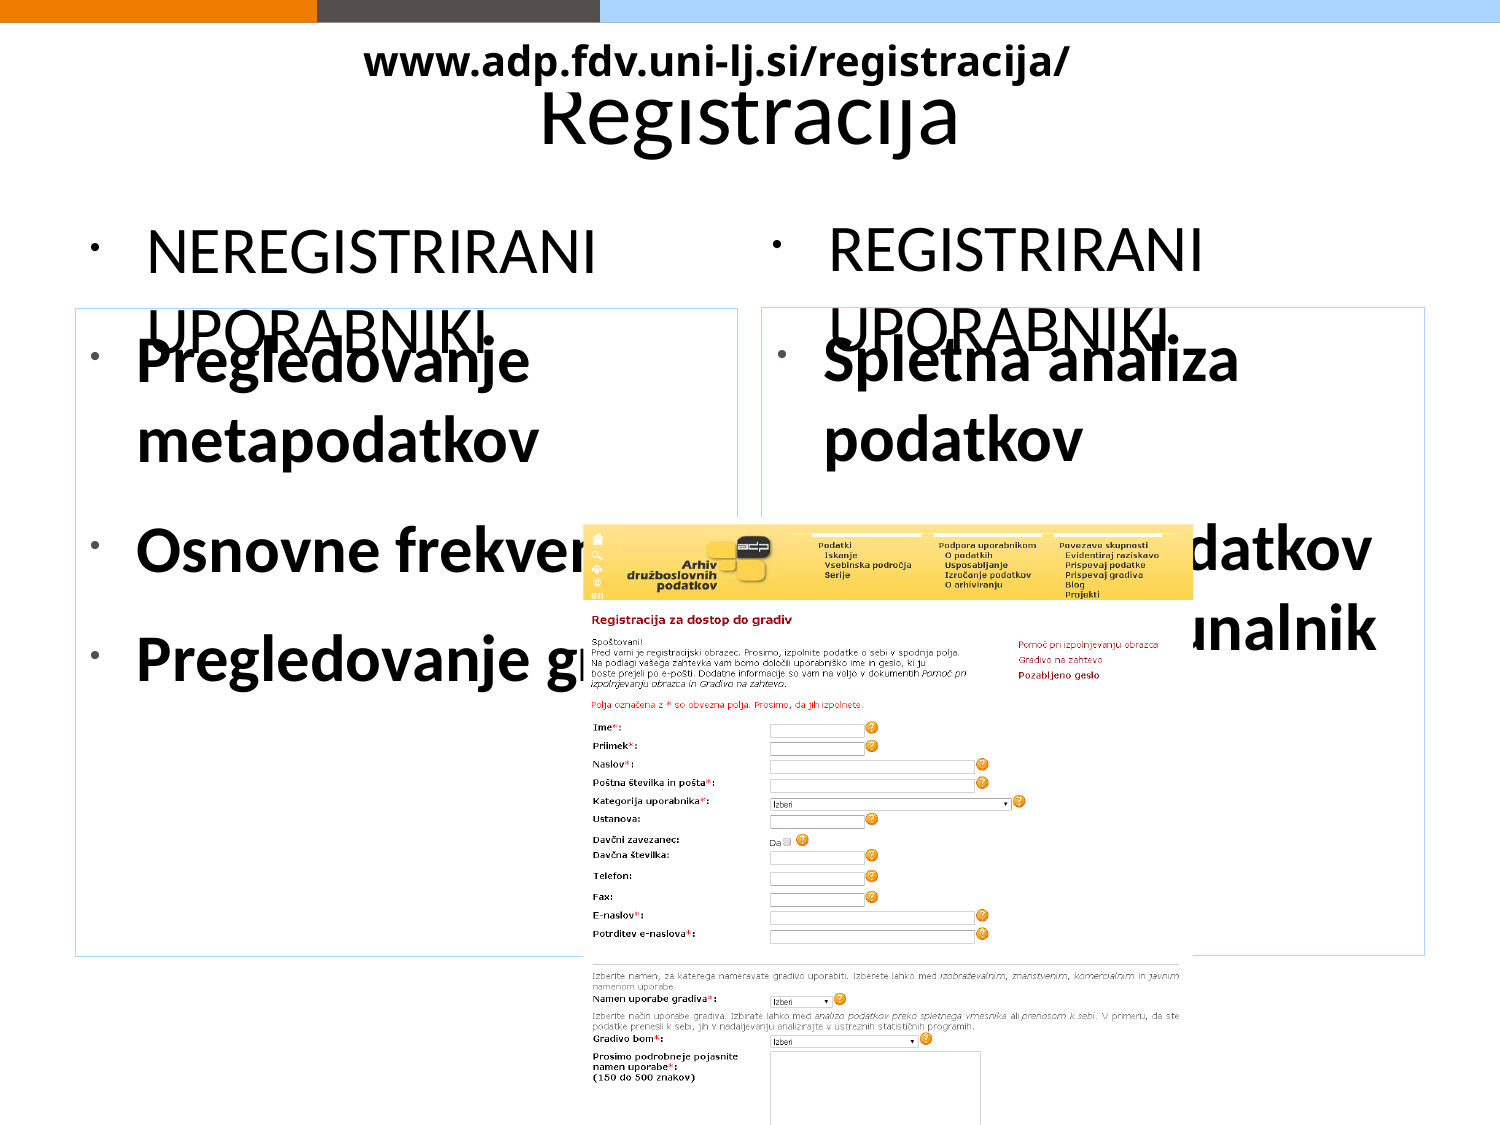

www.adp.fdv.uni-lj.si/registracija/
# Registracija
REGISTRIRANI UPORABNIKI
NEREGISTRIRANI UPORABNIKI
Spletna analiza podatkov
Snemanje podatkov na lasten računalnik
Pregledovanje metapodatkov
Osnovne frekvence
Pregledovanje gradiv